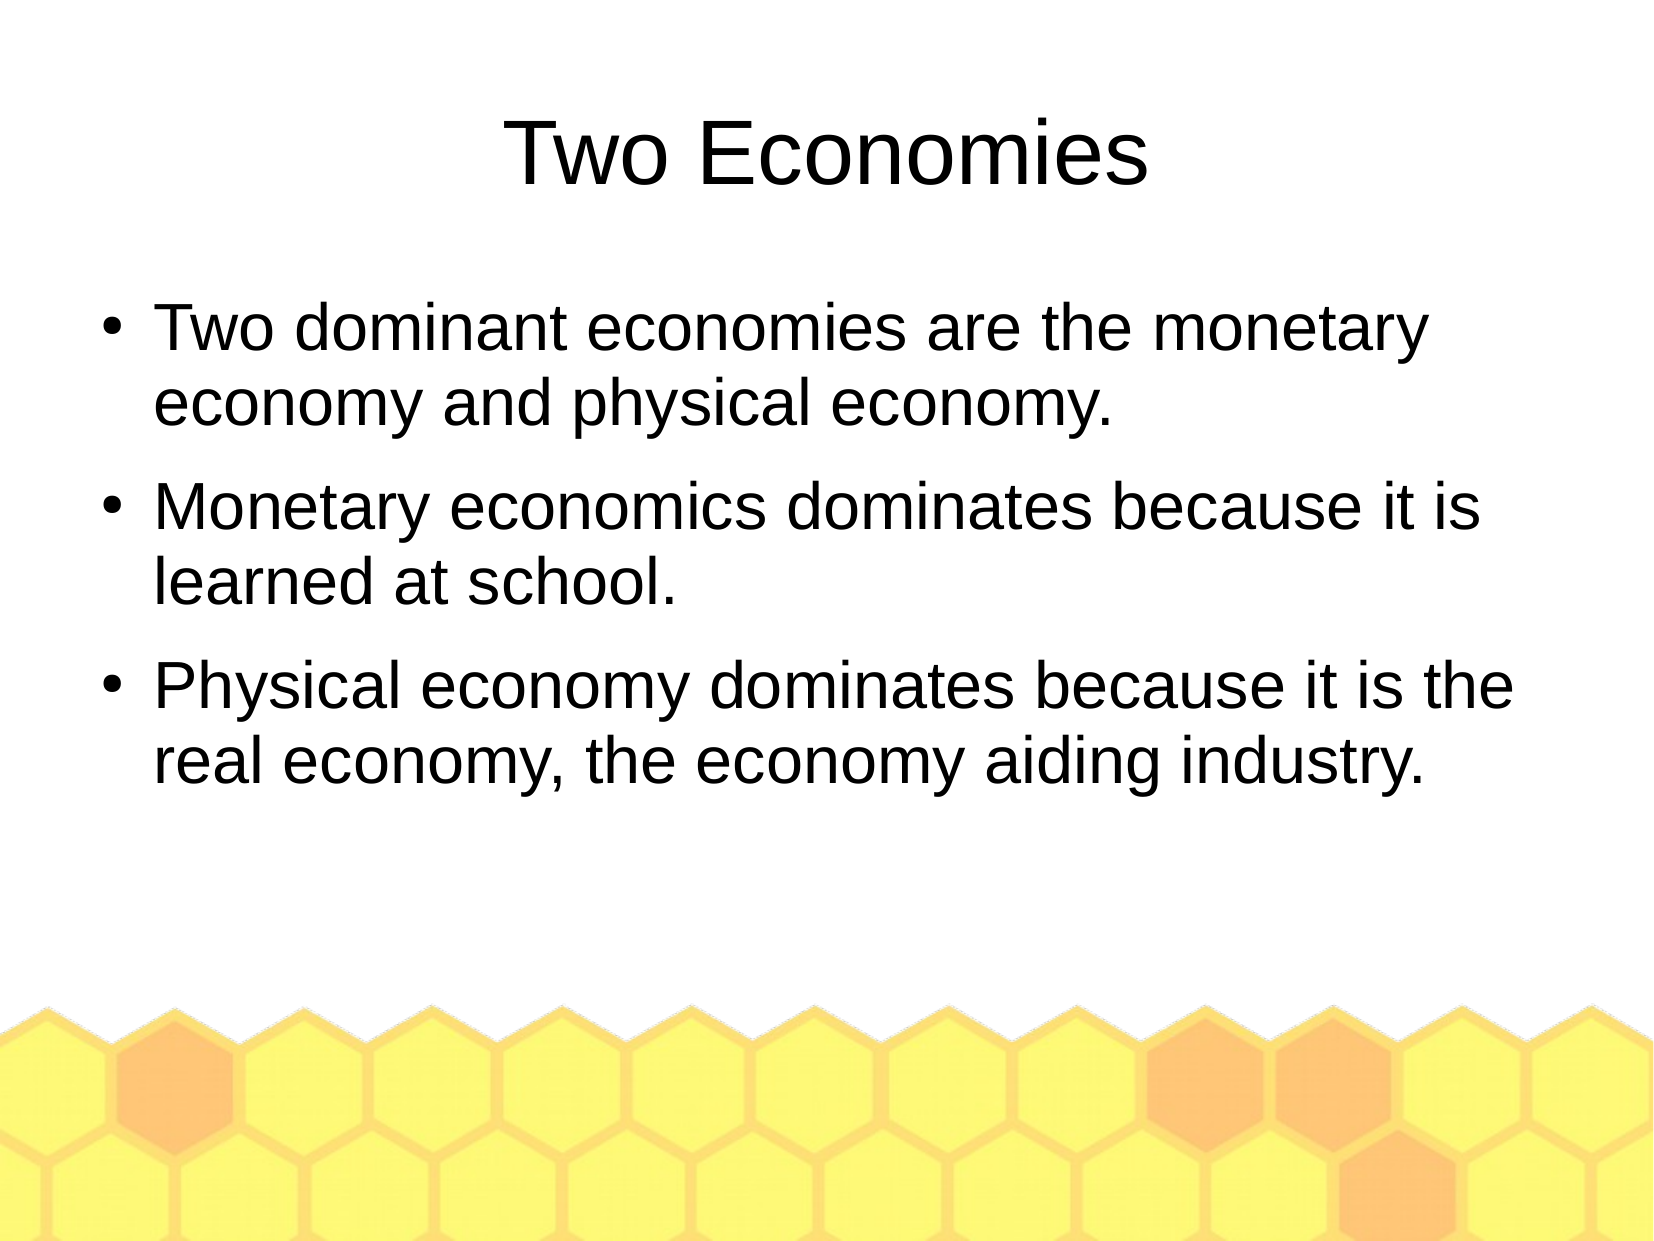

# Two Economies
Two dominant economies are the monetary economy and physical economy.
Monetary economics dominates because it is learned at school.
Physical economy dominates because it is the real economy, the economy aiding industry.